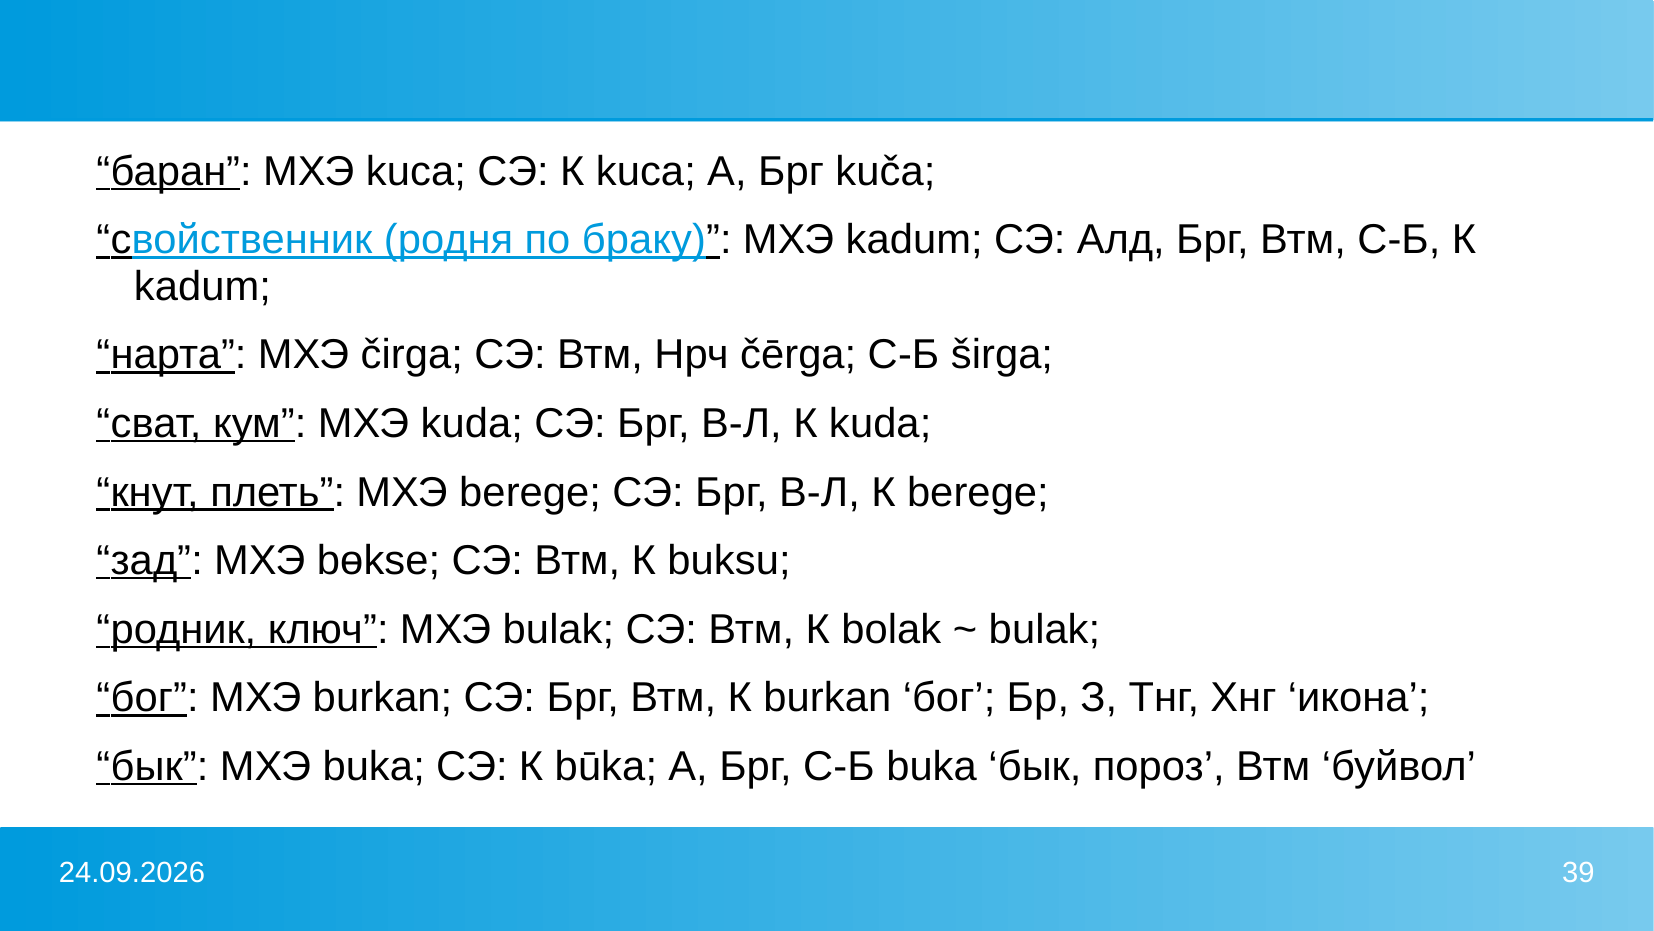

#
“баран”: МХЭ kuca; СЭ: К kuca; А, Брг kuča;
“свойственник (родня по браку)”: МХЭ kadum; СЭ: Алд, Брг, Втм, С-Б, К kadum;
“нарта”: МХЭ čirga; СЭ: Втм, Нрч čērga; С-Б širga;
“сват, кум”: МХЭ kuda; СЭ: Брг, В-Л, К kuda;
“кнут, плеть”: МХЭ berege; СЭ: Брг, В-Л, К berege;
“зад”: МХЭ bɵkse; СЭ: Втм, К buksu;
“родник, ключ”: МХЭ bulak; СЭ: Втм, К bolak ~ bulak;
“бог”: МХЭ burkan; СЭ: Брг, Втм, К burkan ‘бог’; Бр, З, Тнг, Хнг ‘икона’;
“бык”: МХЭ buka; СЭ: К būka; А, Брг, С-Б buka ‘бык, пороз’, Втм ‘буйвол’
39